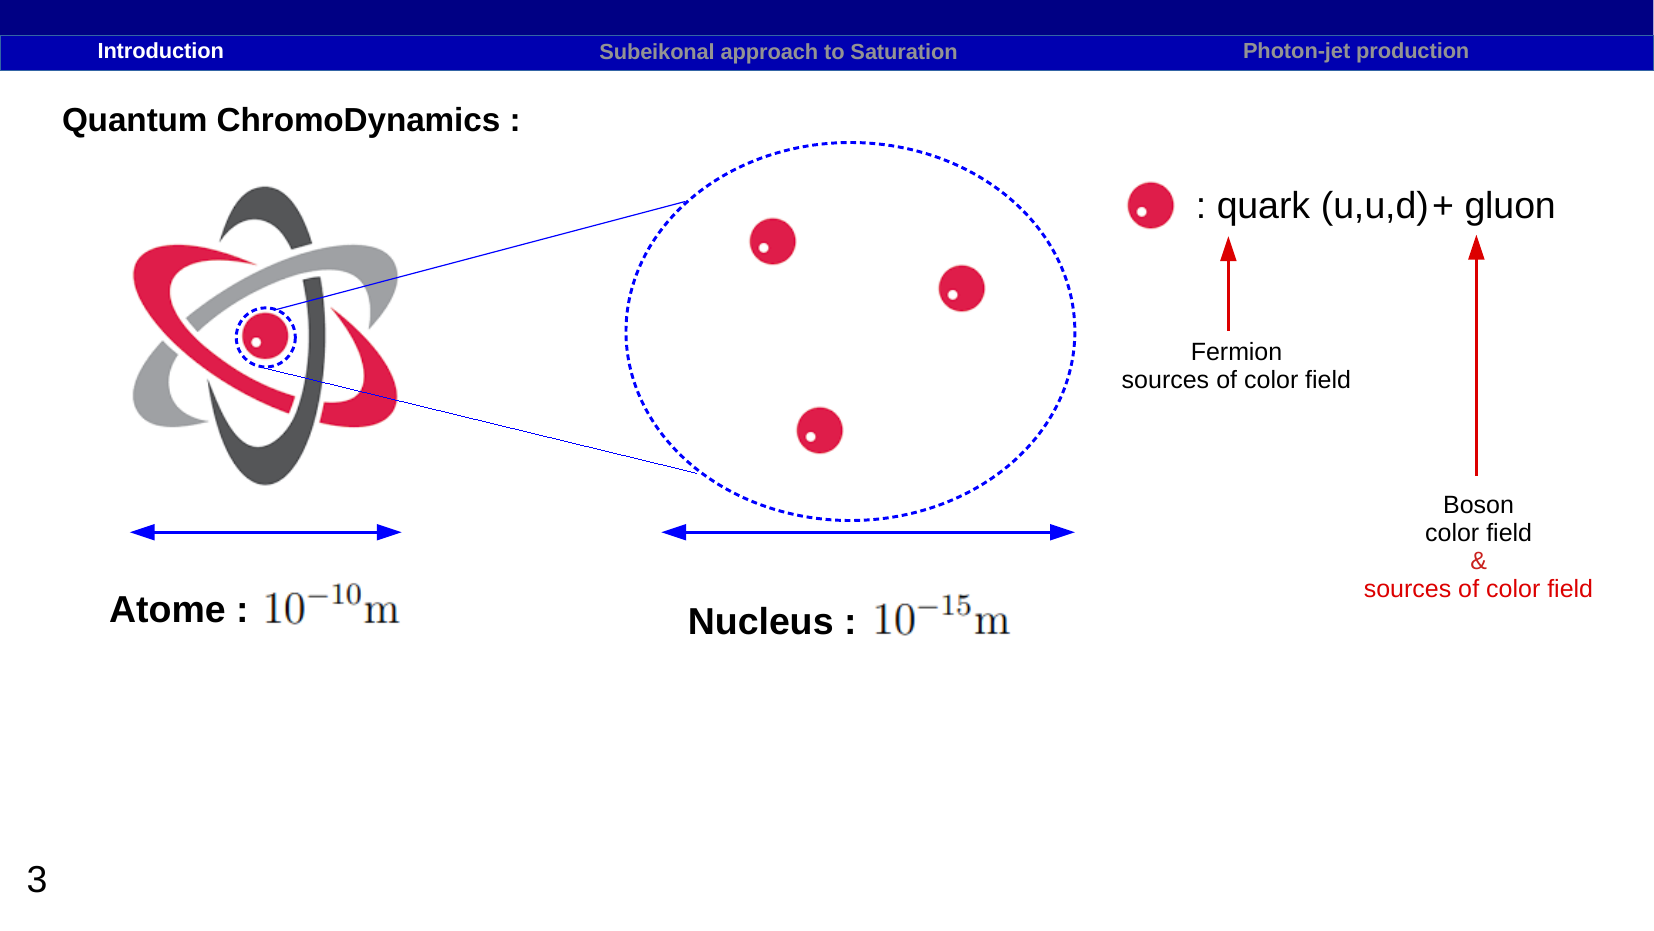

Introduction
Photon-jet production
Subeikonal approach to Saturation
Quantum ChromoDynamics :
: quark (u,u,d)
+ gluon
Fermion
sources of color field
Boson
color field
&
sources of color field
Atome :
Nucleus :